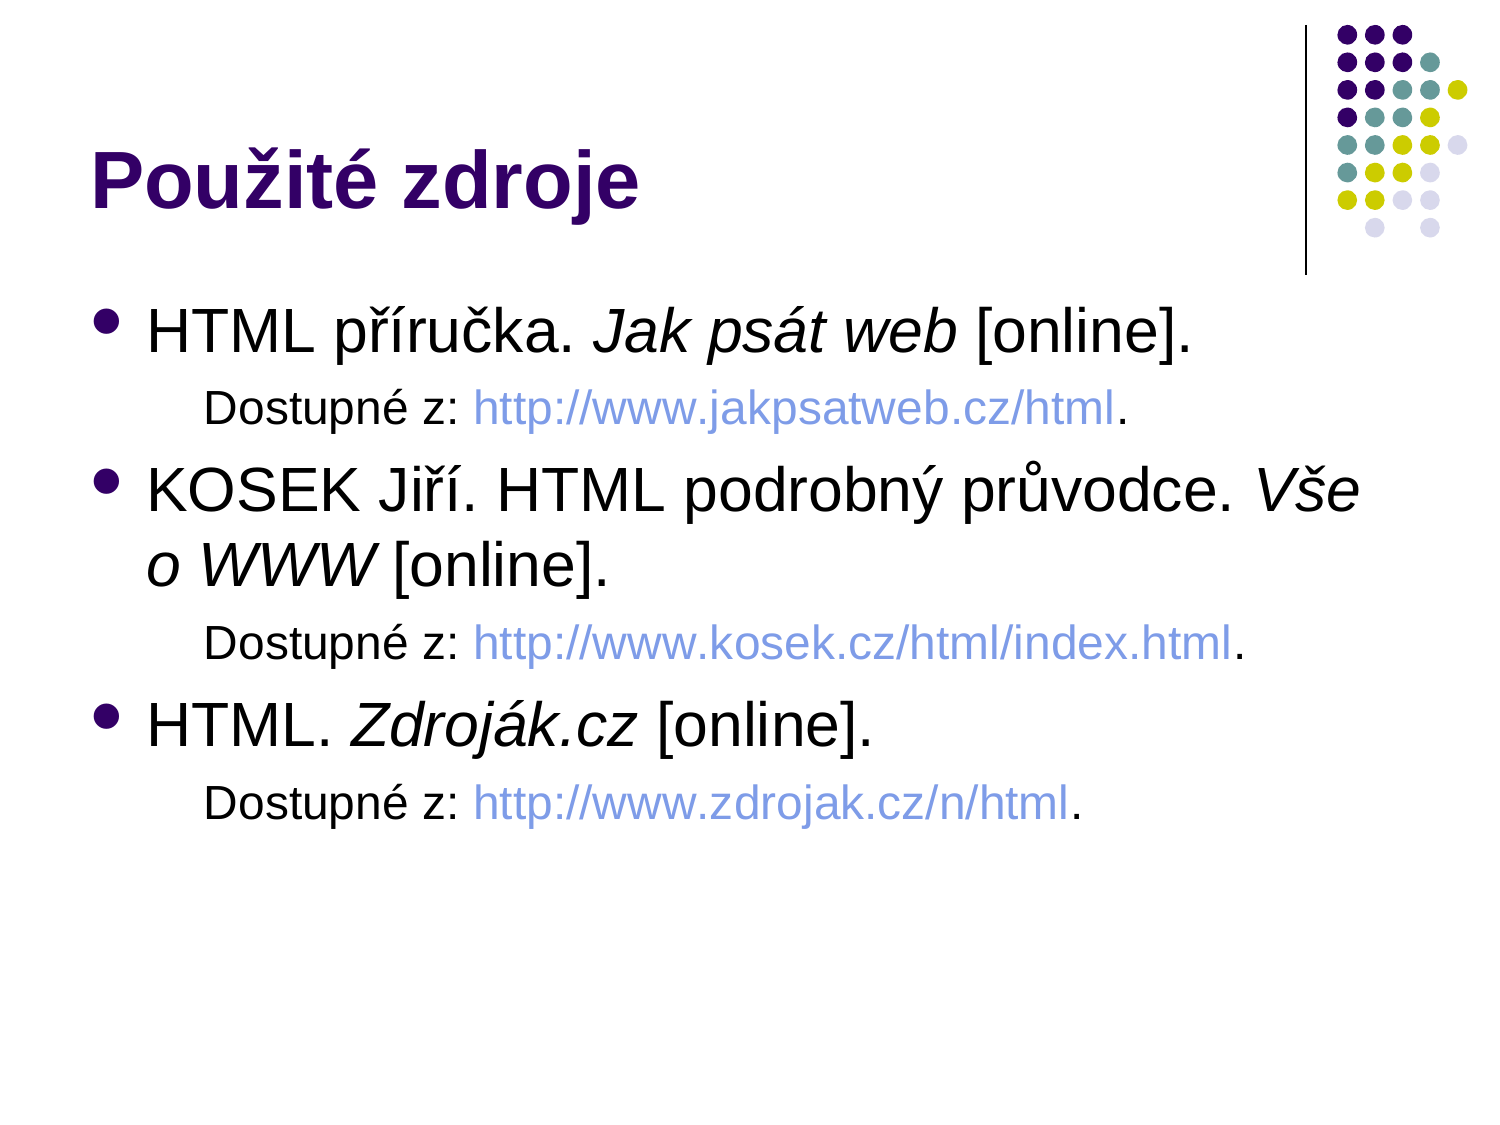

# Použité zdroje
HTML příručka. Jak psát web [online].
Dostupné z: http://www.jakpsatweb.cz/html.
KOSEK Jiří. HTML podrobný průvodce. Vše o WWW [online].
Dostupné z: http://www.kosek.cz/html/index.html.
HTML. Zdroják.cz [online].
Dostupné z: http://www.zdrojak.cz/n/html.